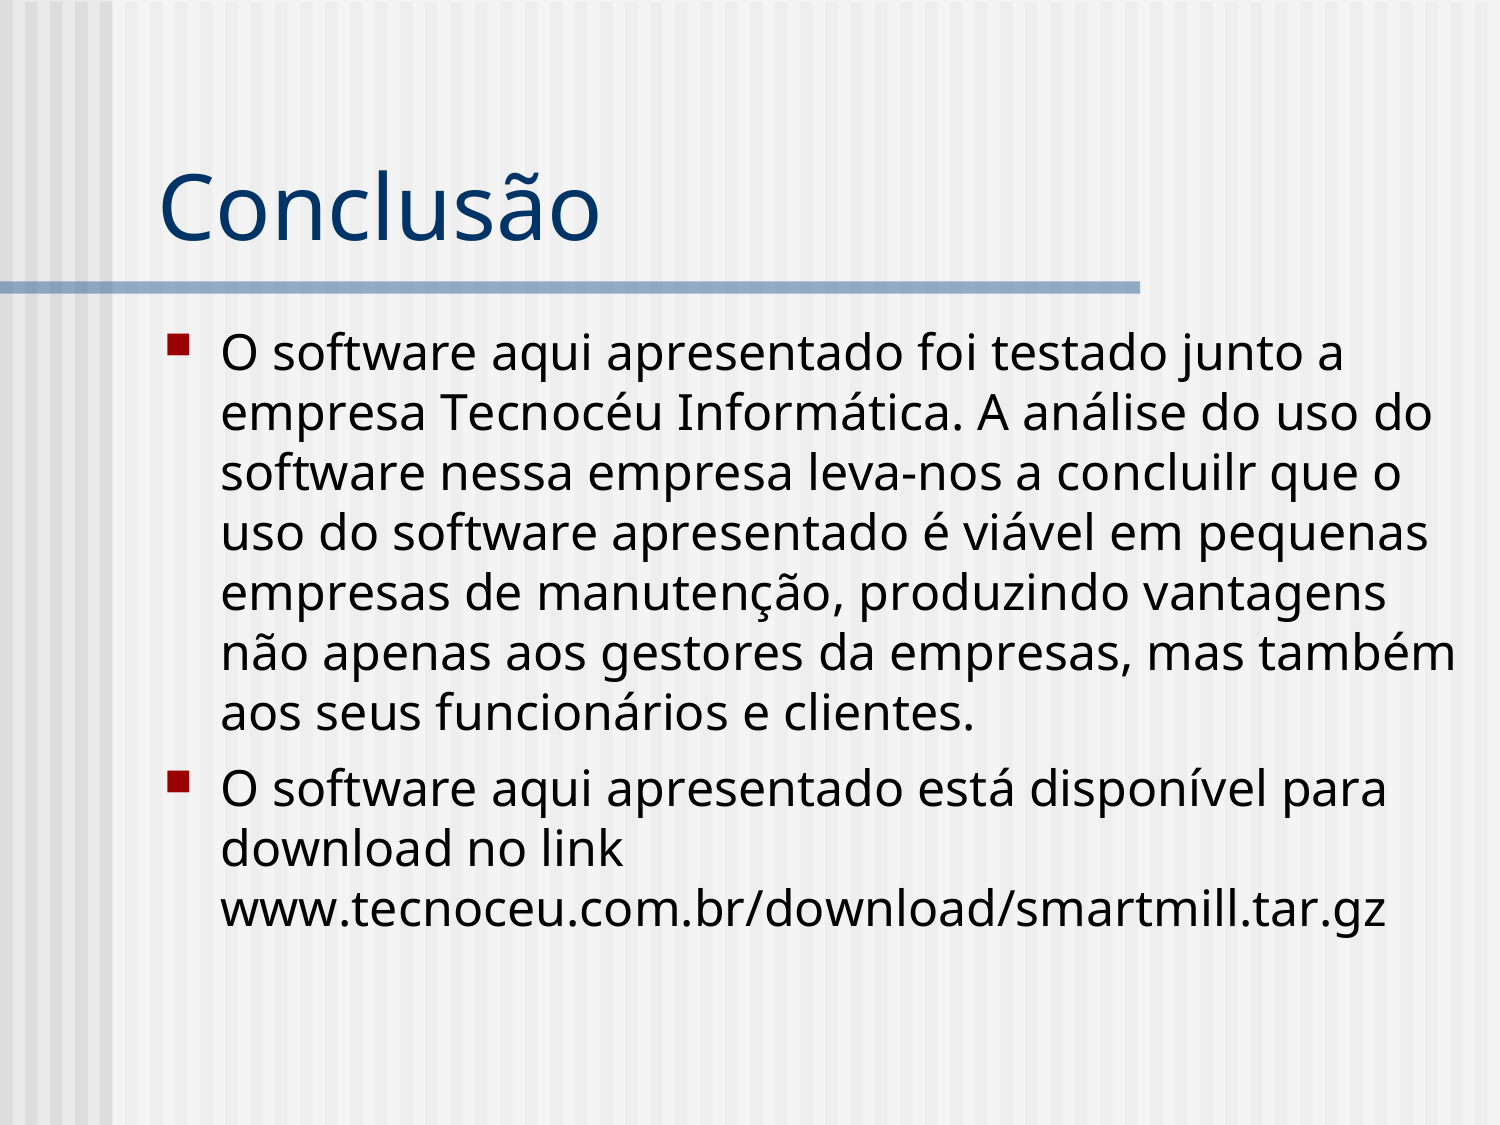

# Conclusão
O software aqui apresentado foi testado junto a empresa Tecnocéu Informática. A análise do uso do software nessa empresa leva-nos a concluilr que o uso do software apresentado é viável em pequenas empresas de manutenção, produzindo vantagens não apenas aos gestores da empresas, mas também aos seus funcionários e clientes.
O software aqui apresentado está disponível para download no link www.tecnoceu.com.br/download/smartmill.tar.gz